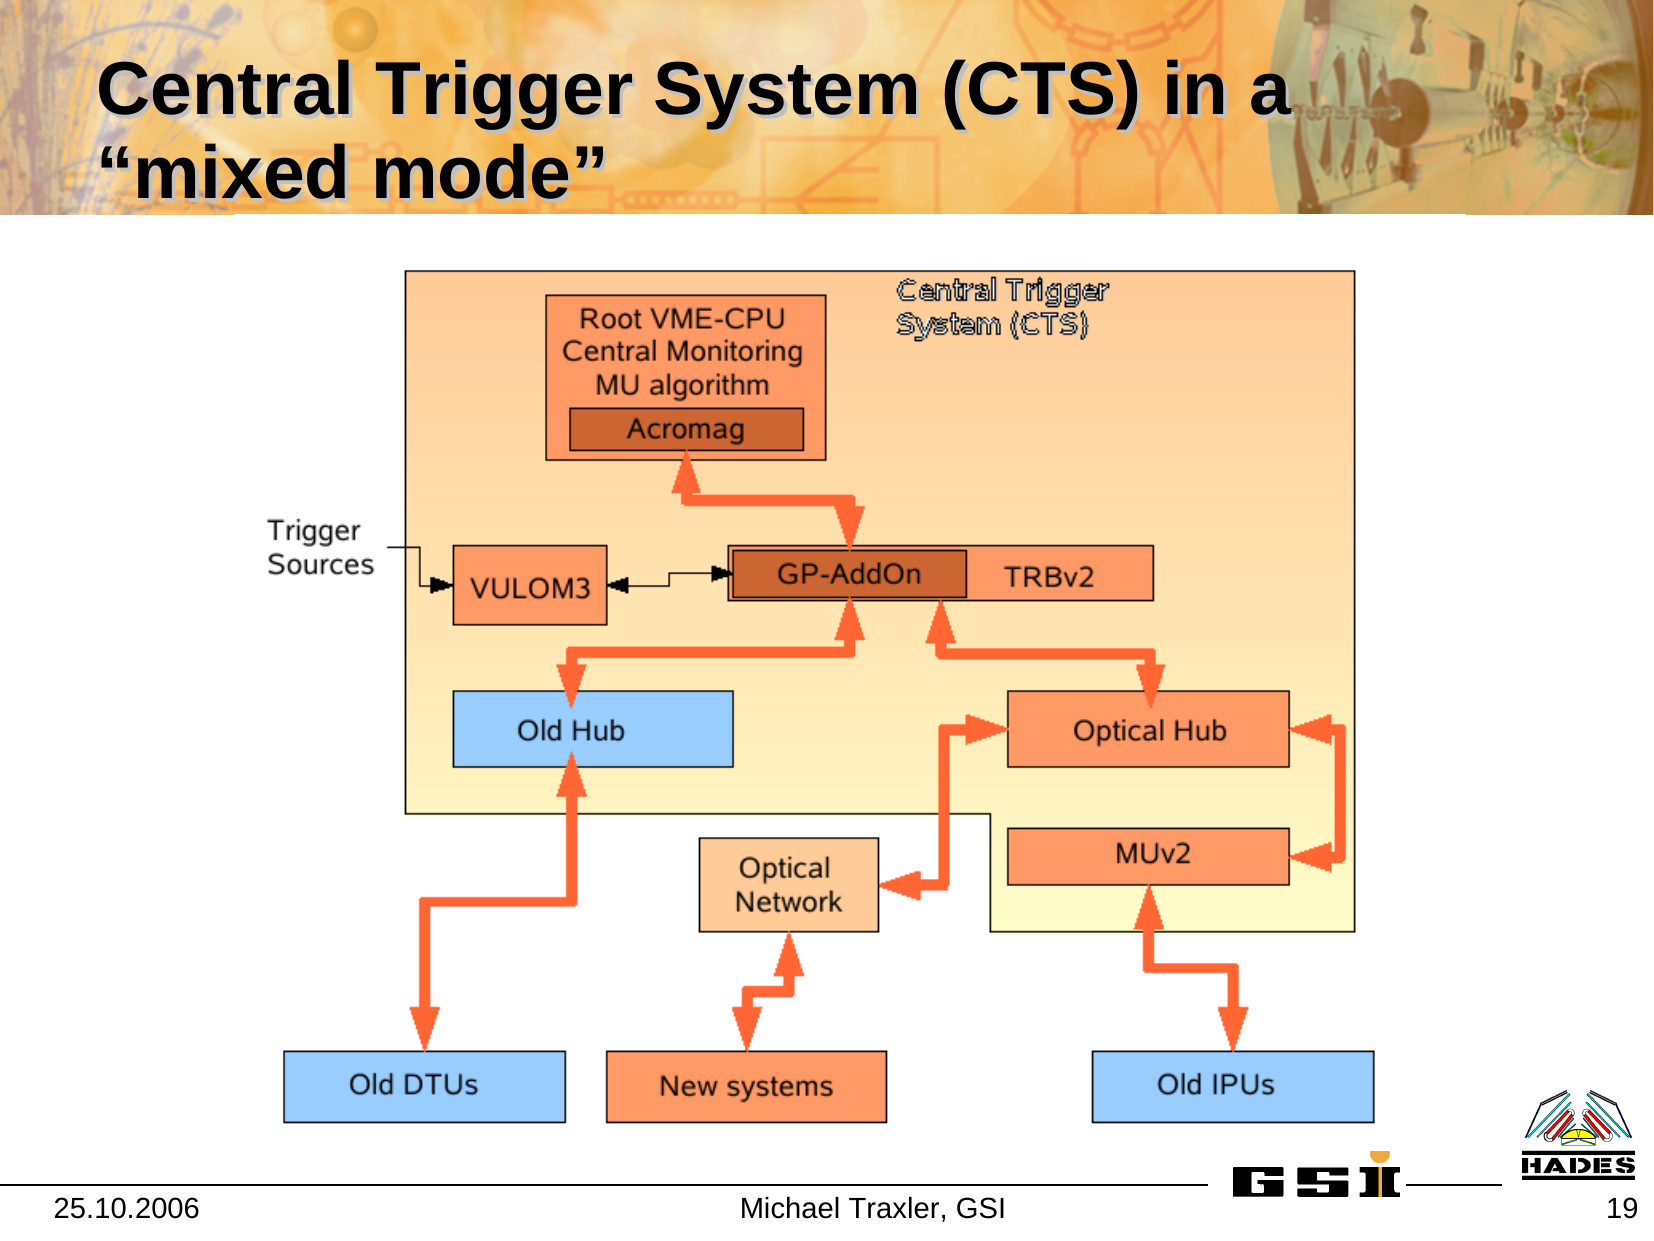

# Central Trigger System (CTS) in a “mixed mode”
25.10.2006
Michael Traxler, GSI
19